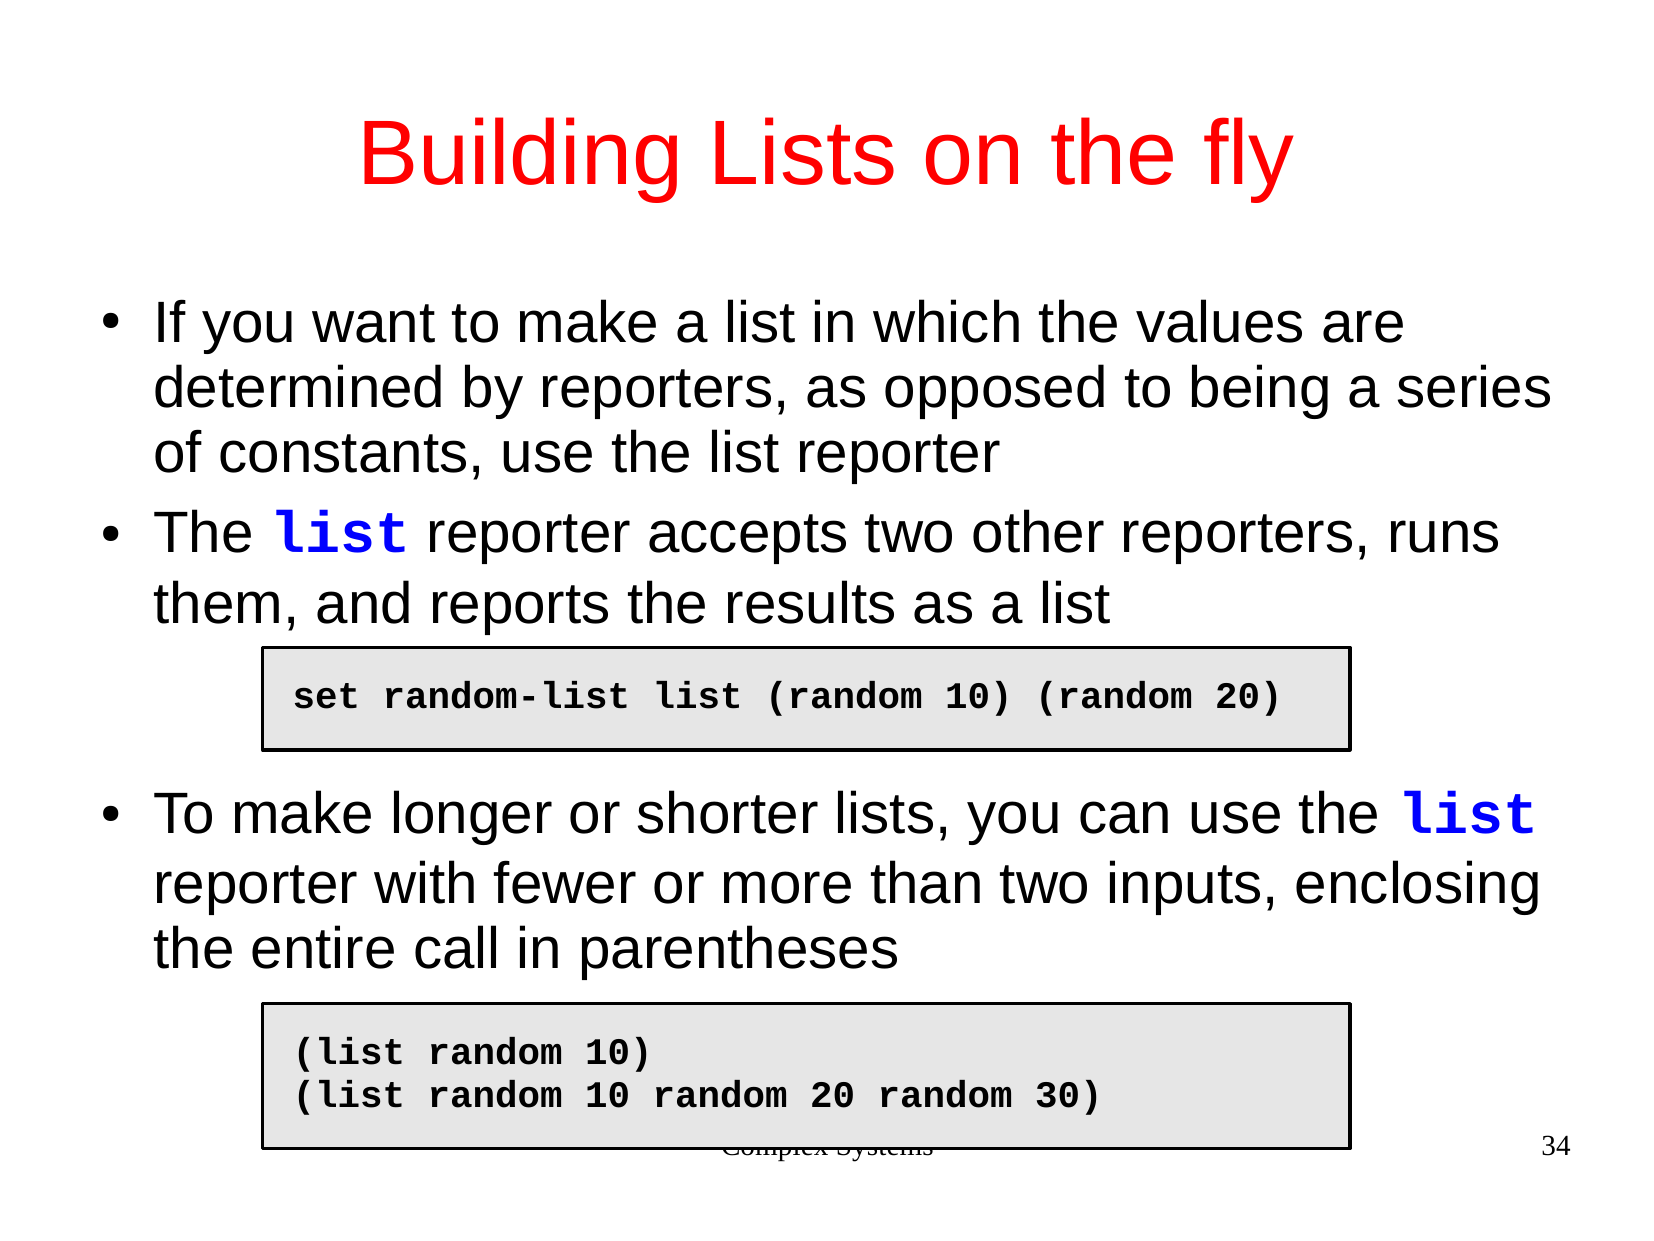

# Building Lists on the fly
If you want to make a list in which the values are determined by reporters, as opposed to being a series of constants, use the list reporter
The list reporter accepts two other reporters, runs them, and reports the results as a list
To make longer or shorter lists, you can use the list reporter with fewer or more than two inputs, enclosing the entire call in parentheses
set random-list list (random 10) (random 20)
(list random 10)
(list random 10 random 20 random 30)
Complex Systems
34